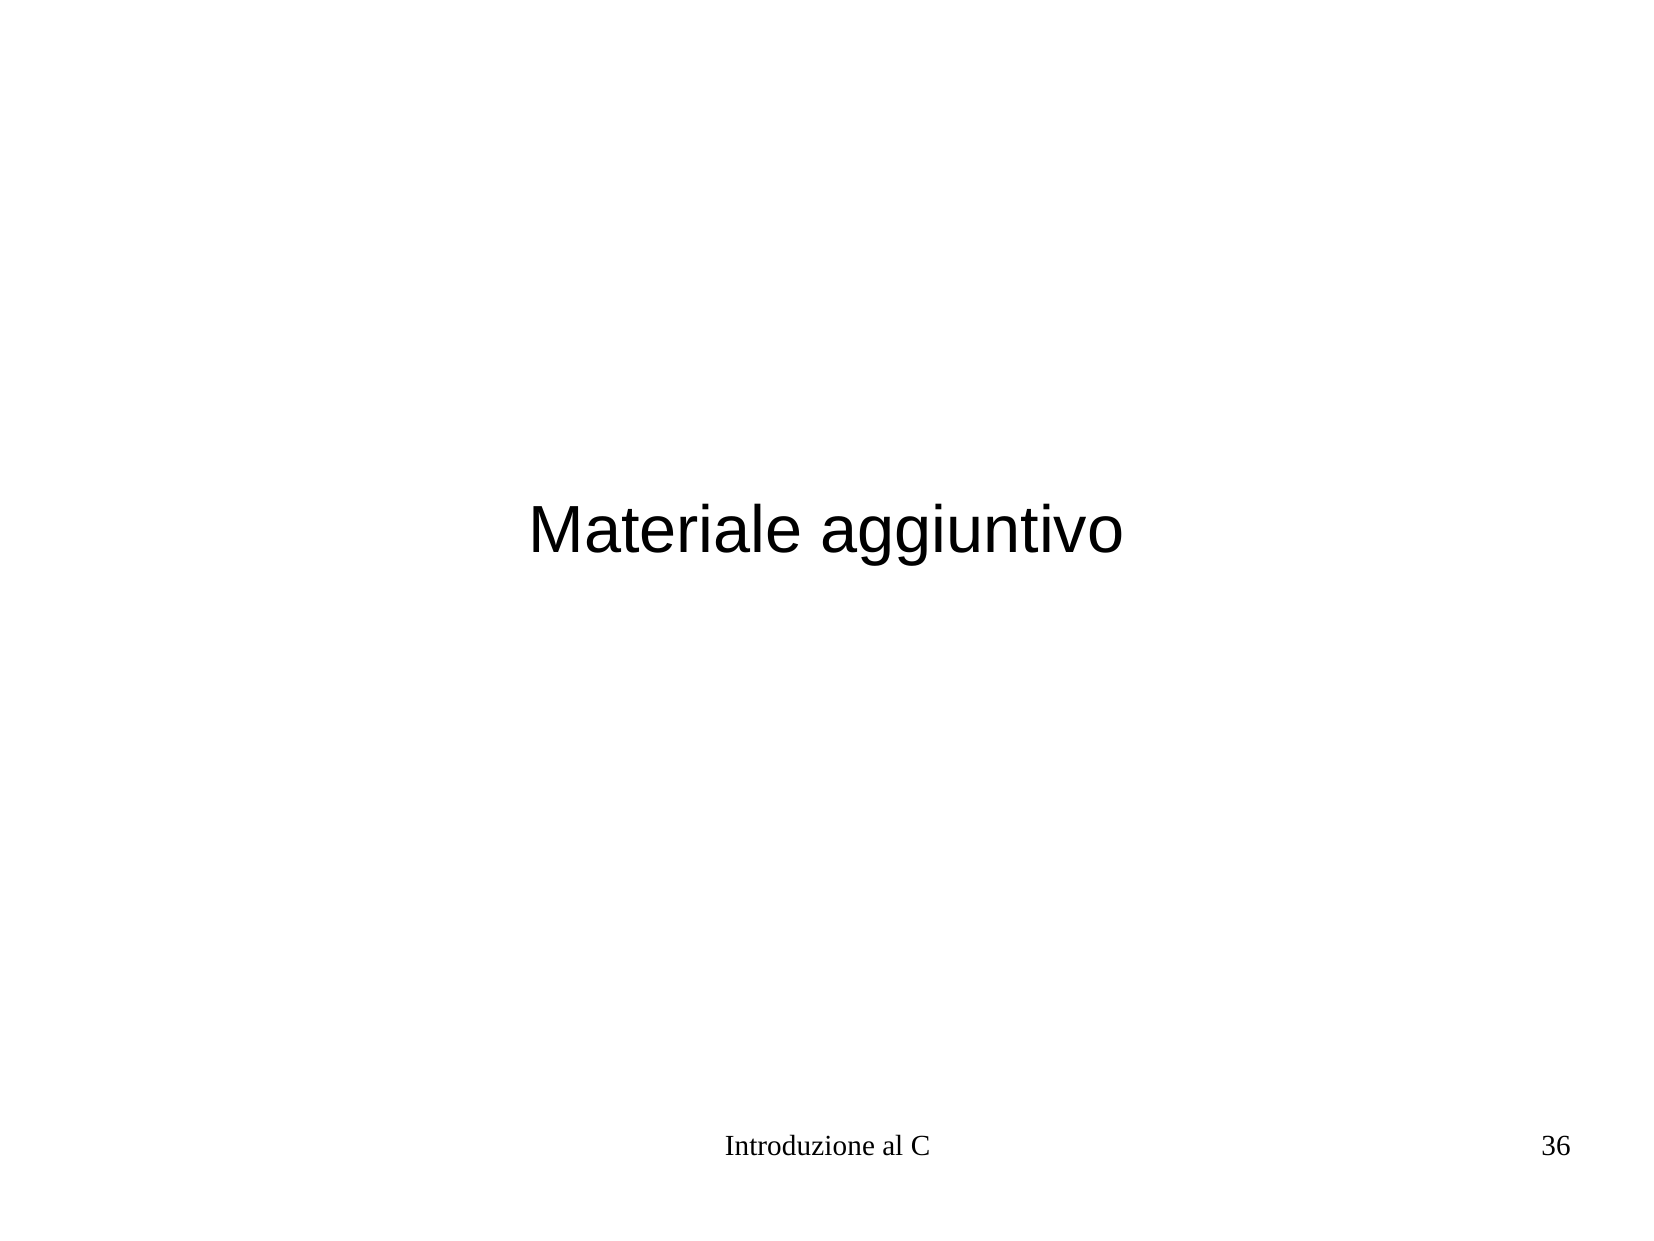

# Materiale aggiuntivo
Introduzione al C
36